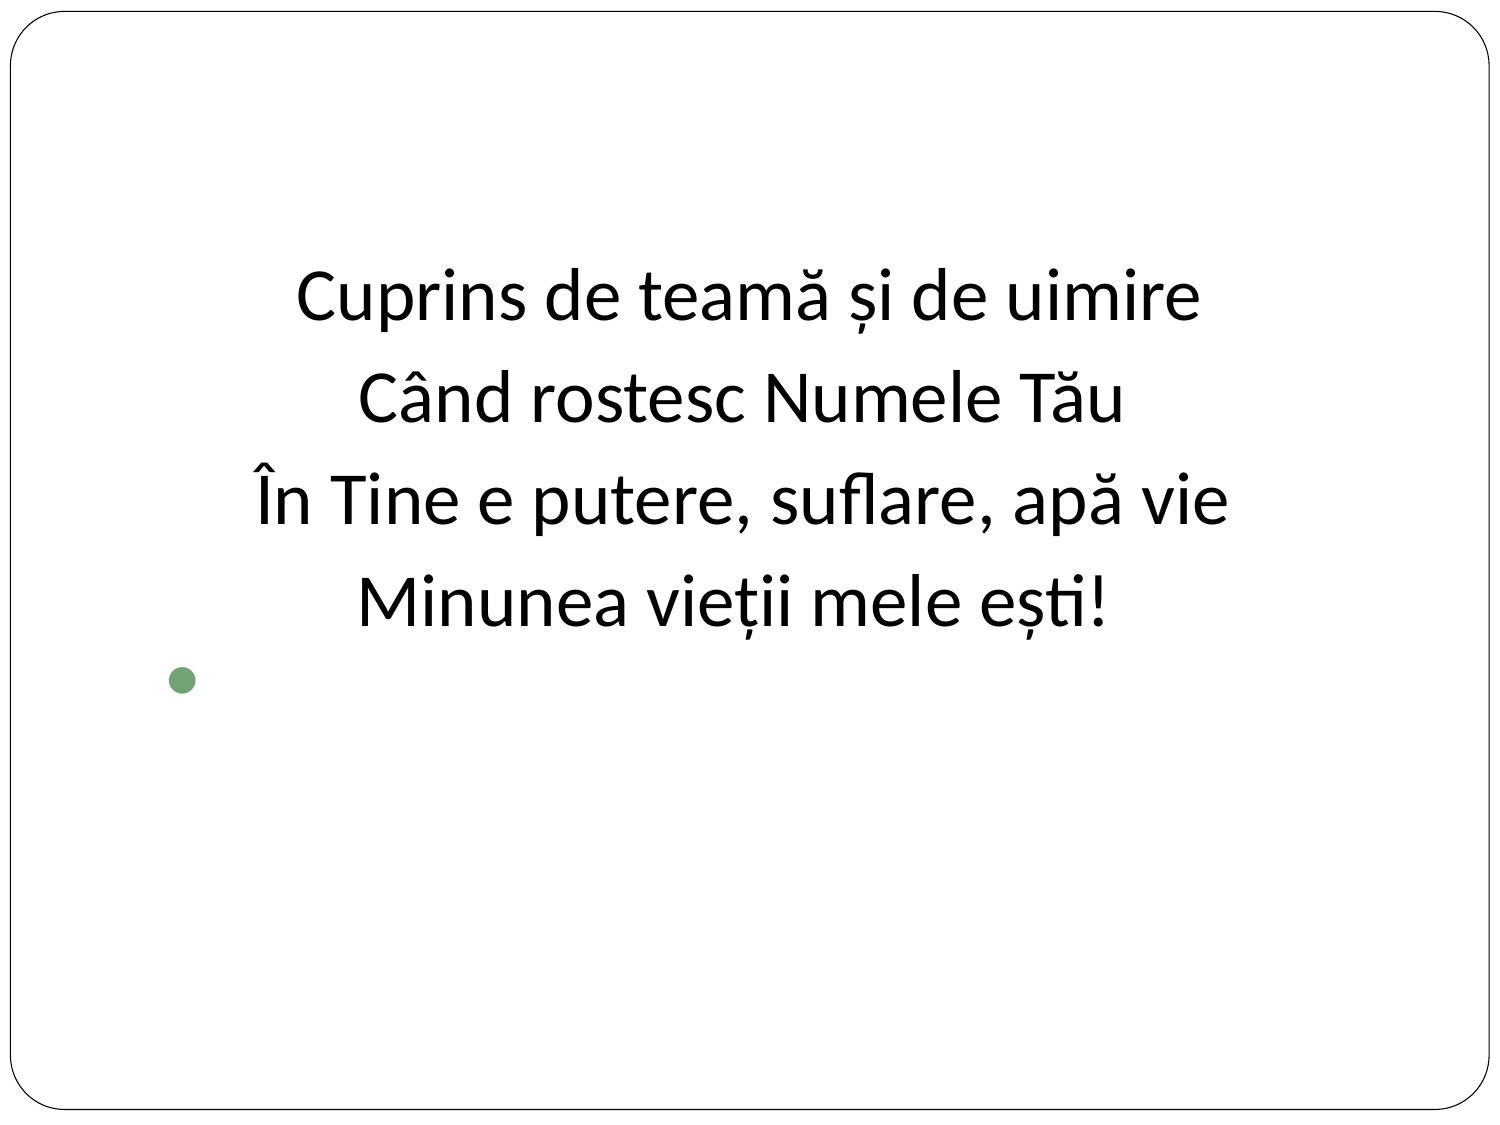

#
 Cuprins de teamă și de uimire
Când rostesc Numele Tău
În Tine e putere, suflare, apă vie
Minunea vieții mele ești!